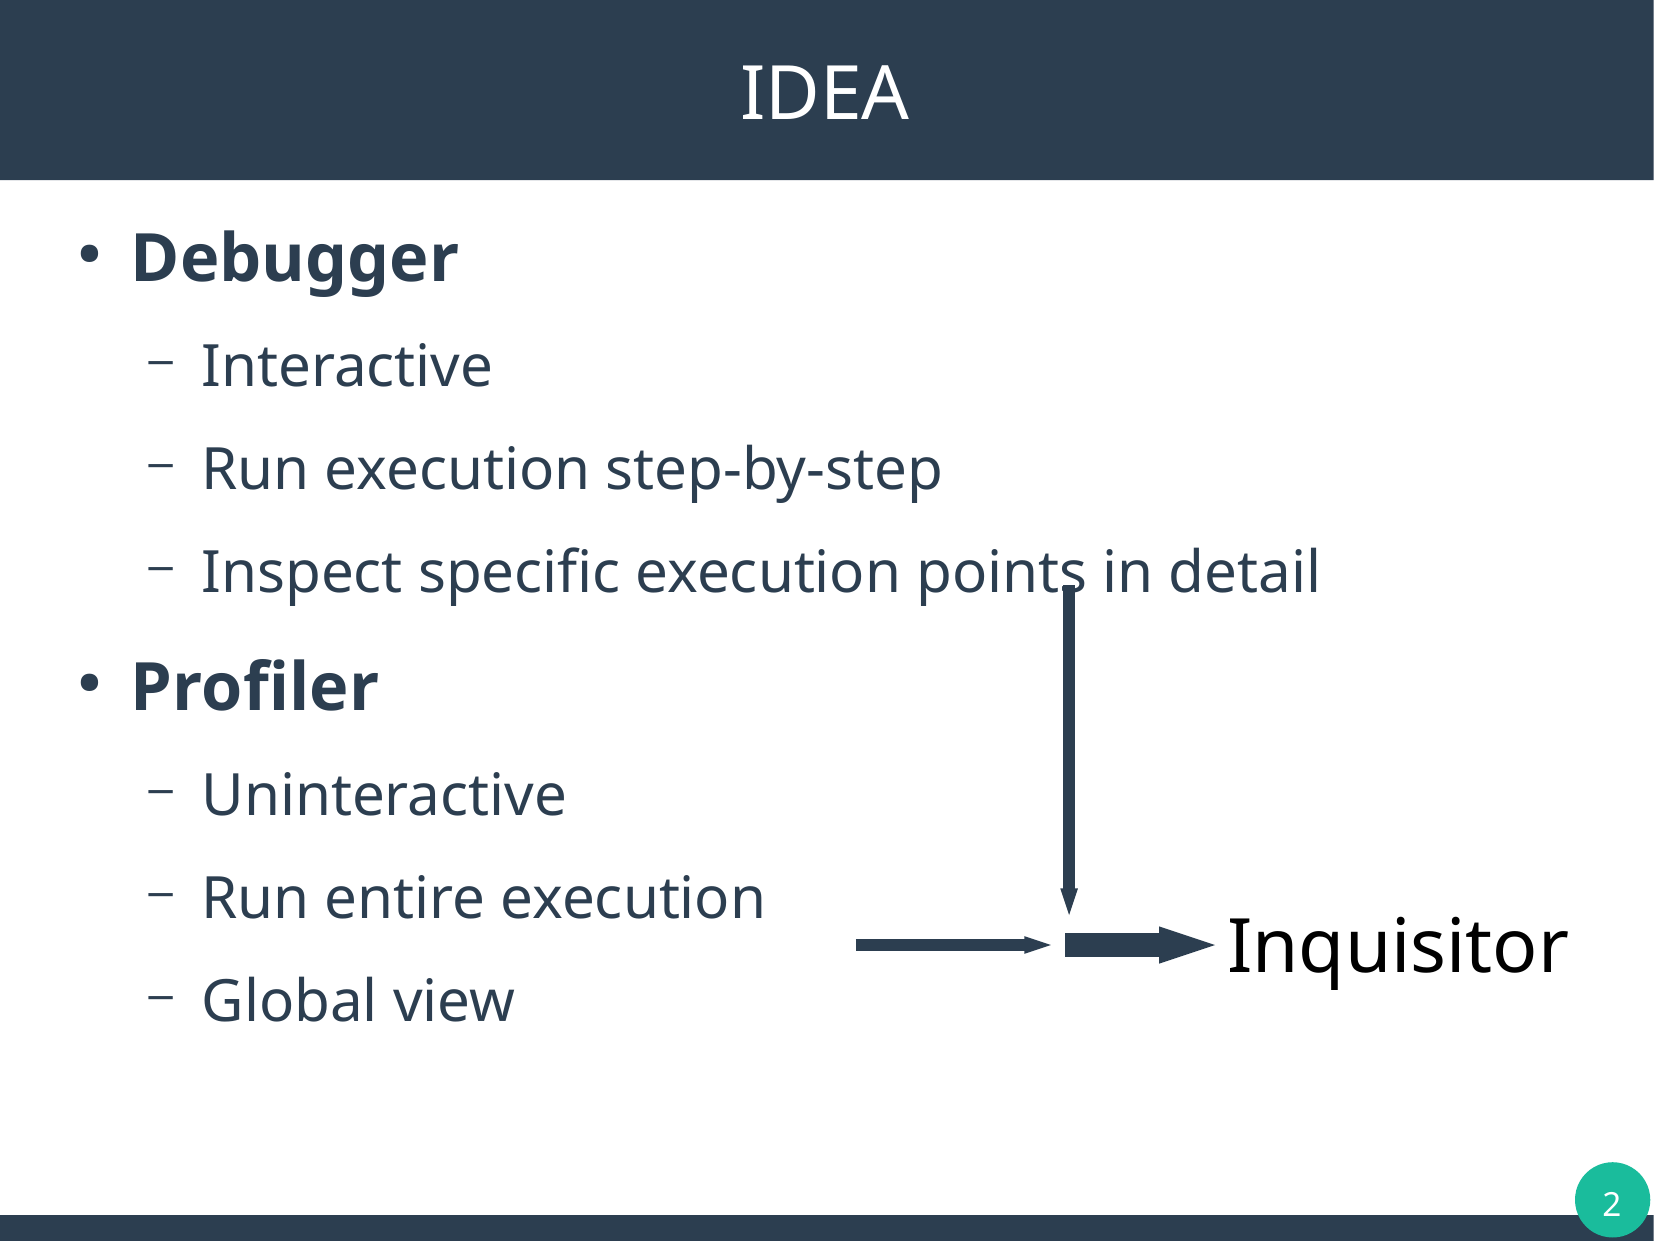

# Idea
Debugger
Interactive
Run execution step-by-step
Inspect specific execution points in detail
Profiler
Uninteractive
Run entire execution
Global view
Inquisitor